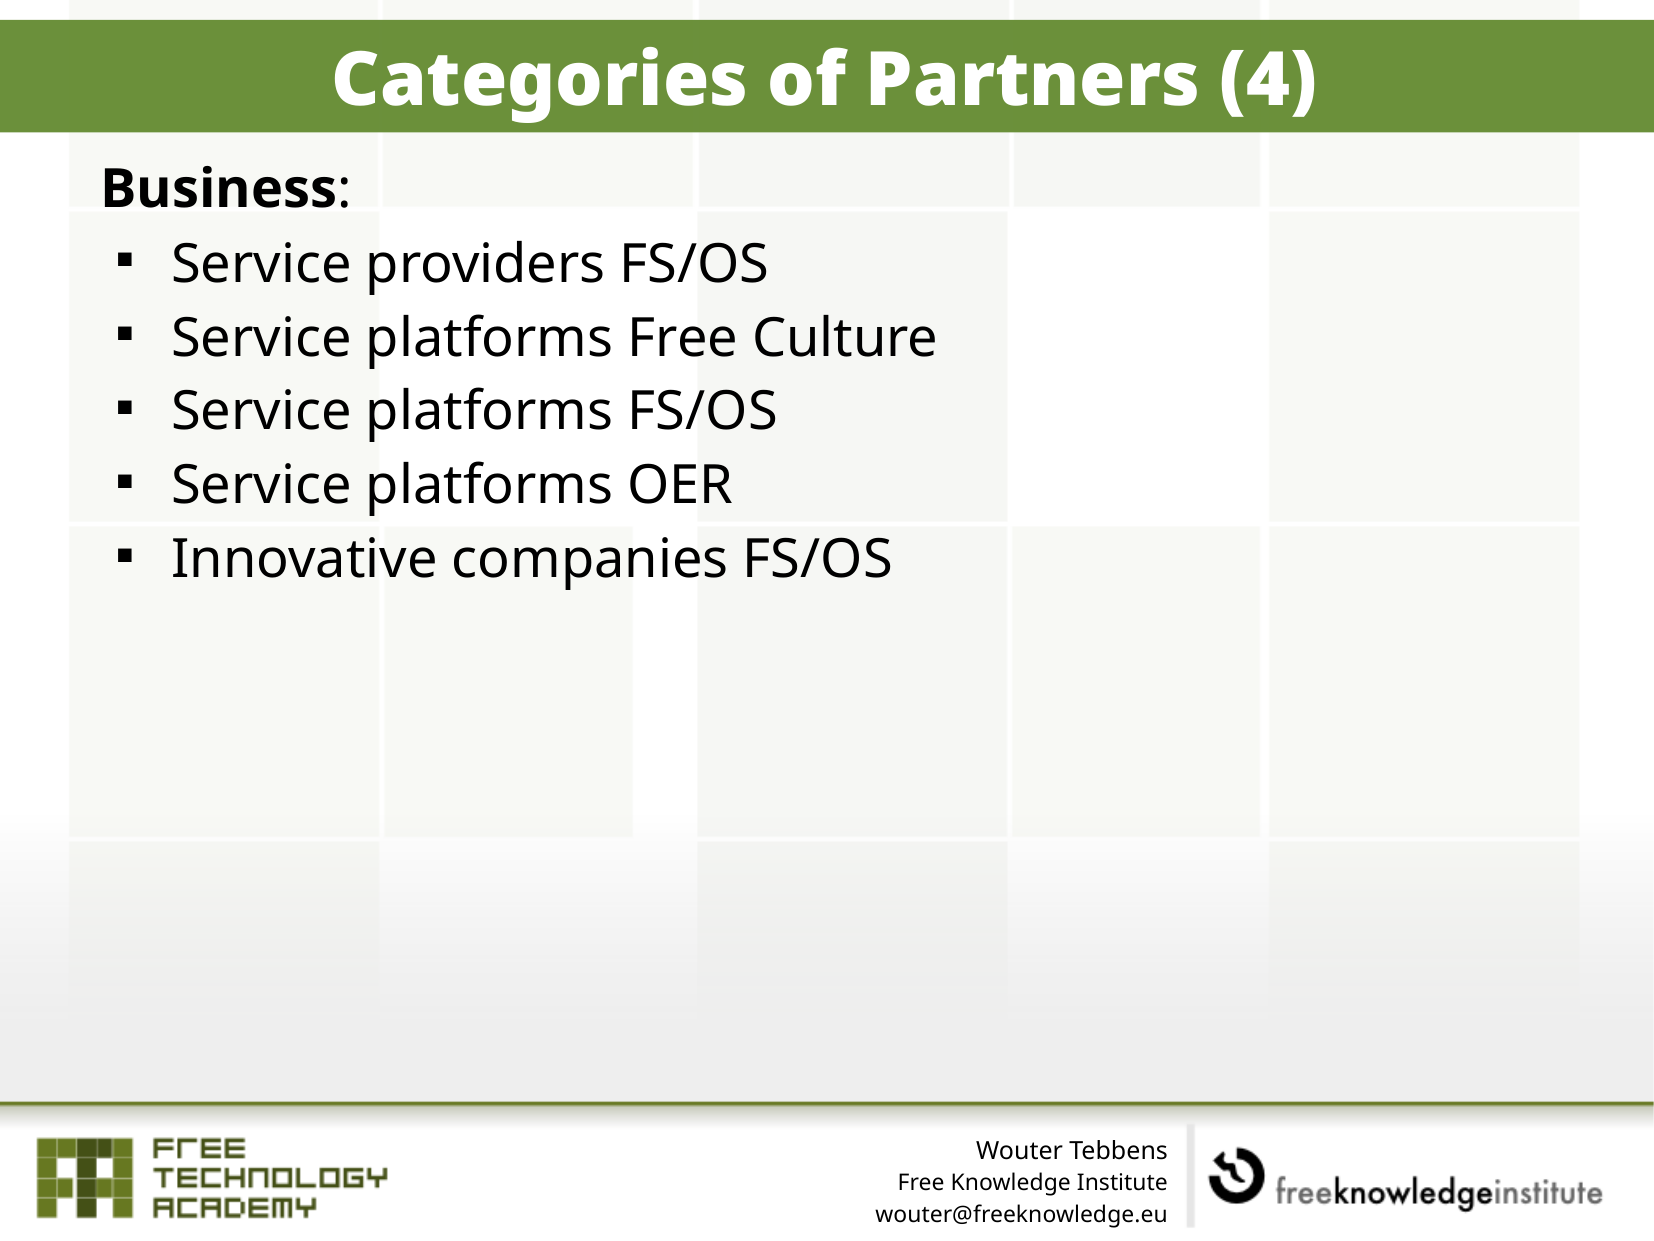

# Categories of Partners (4)
Business:
Service providers FS/OS
Service platforms Free Culture
Service platforms FS/OS
Service platforms OER
Innovative companies FS/OS